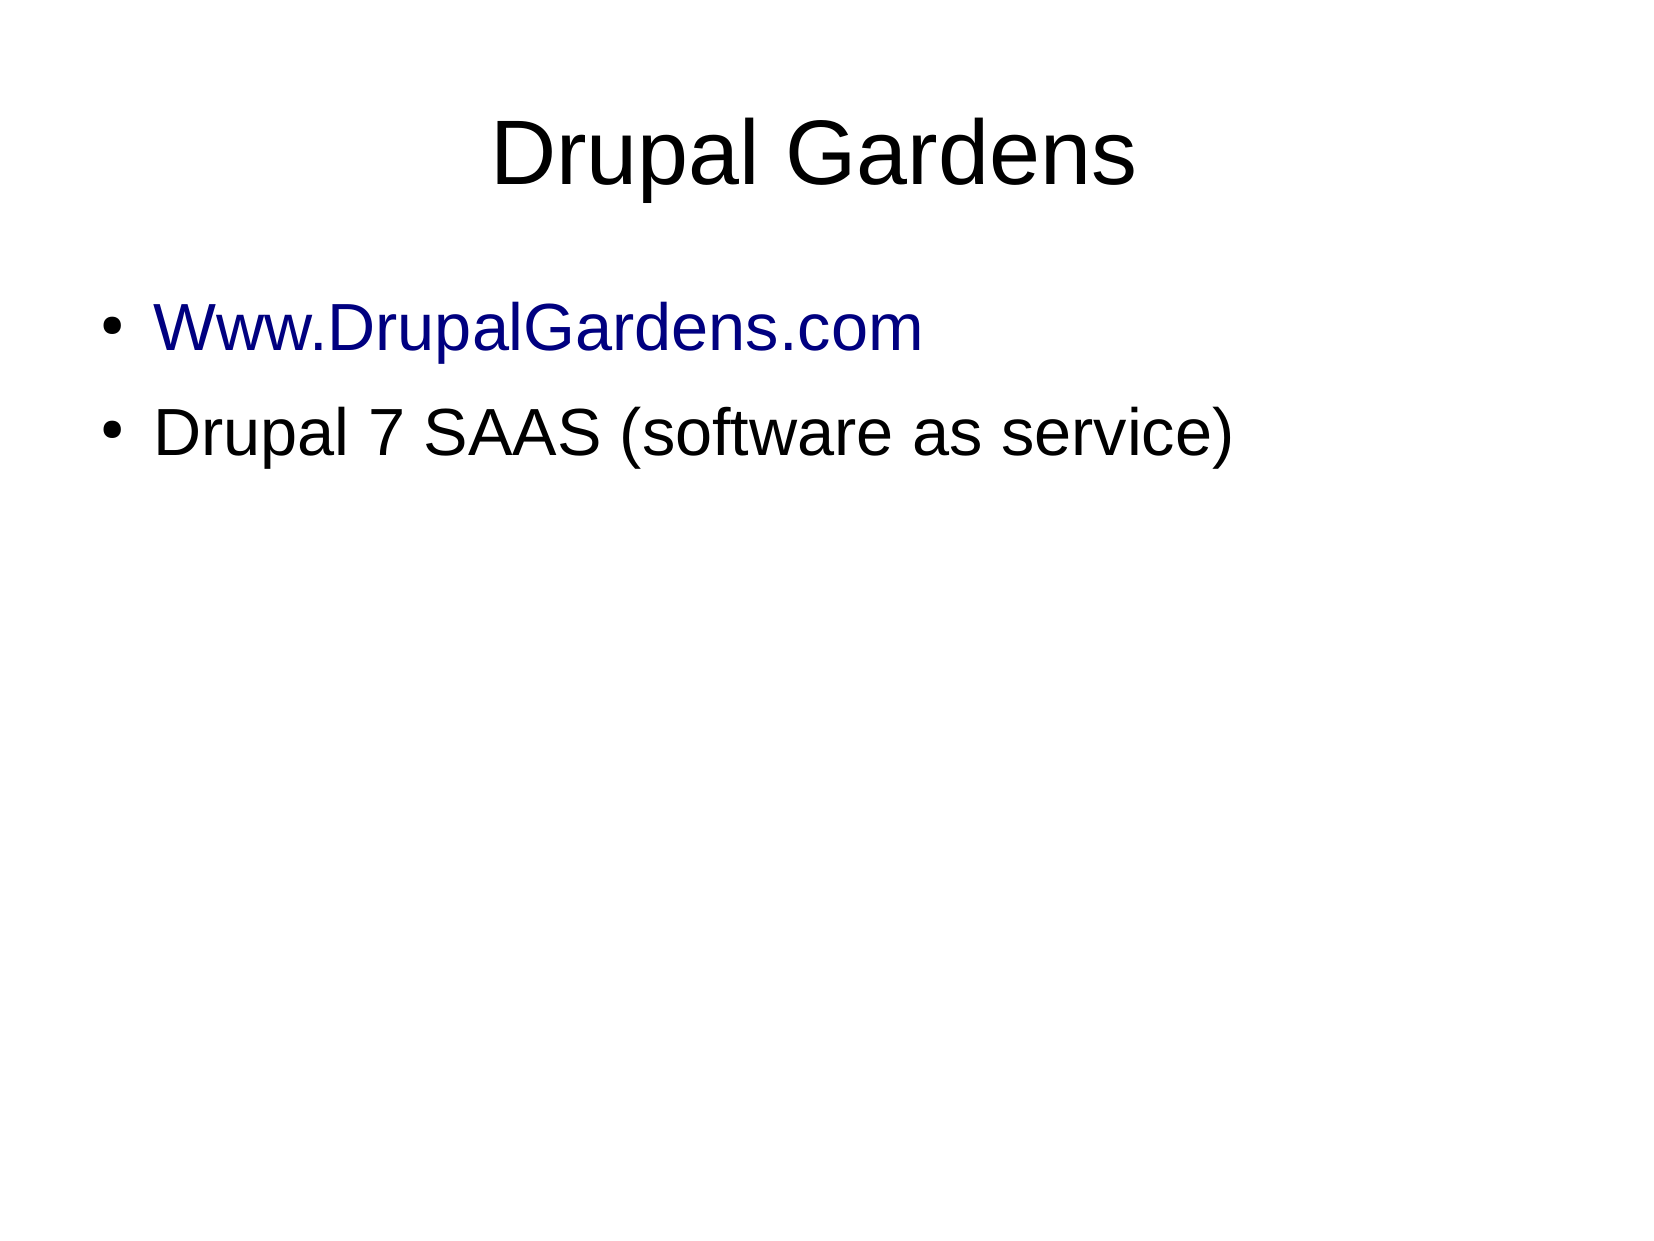

# Drupal Gardens
Www.DrupalGardens.com
Drupal 7 SAAS (software as service)